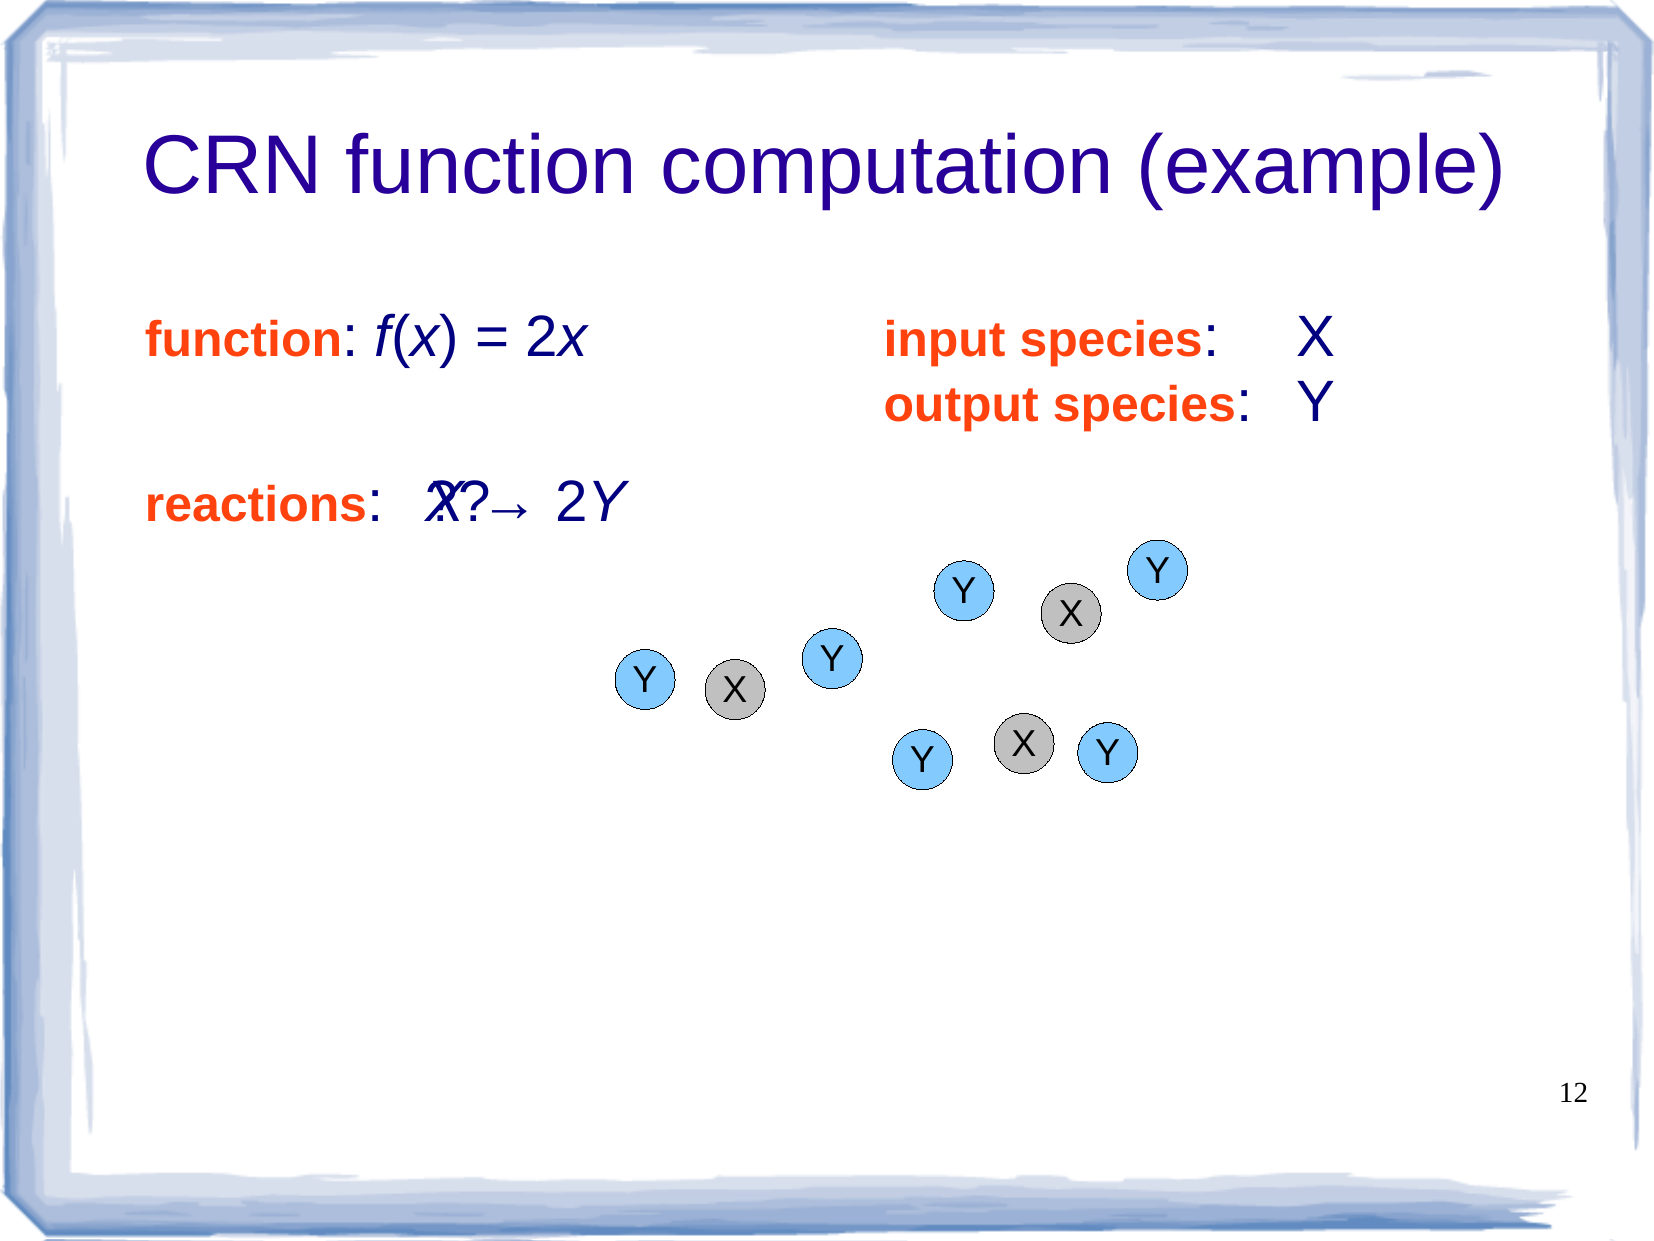

# CRN function computation (example)
function: f(x) = 2x
input species: 		X
output species: 	Y
reactions:
X → 2Y
??
Y
Y
X
Y
Y
X
X
Y
Y
12